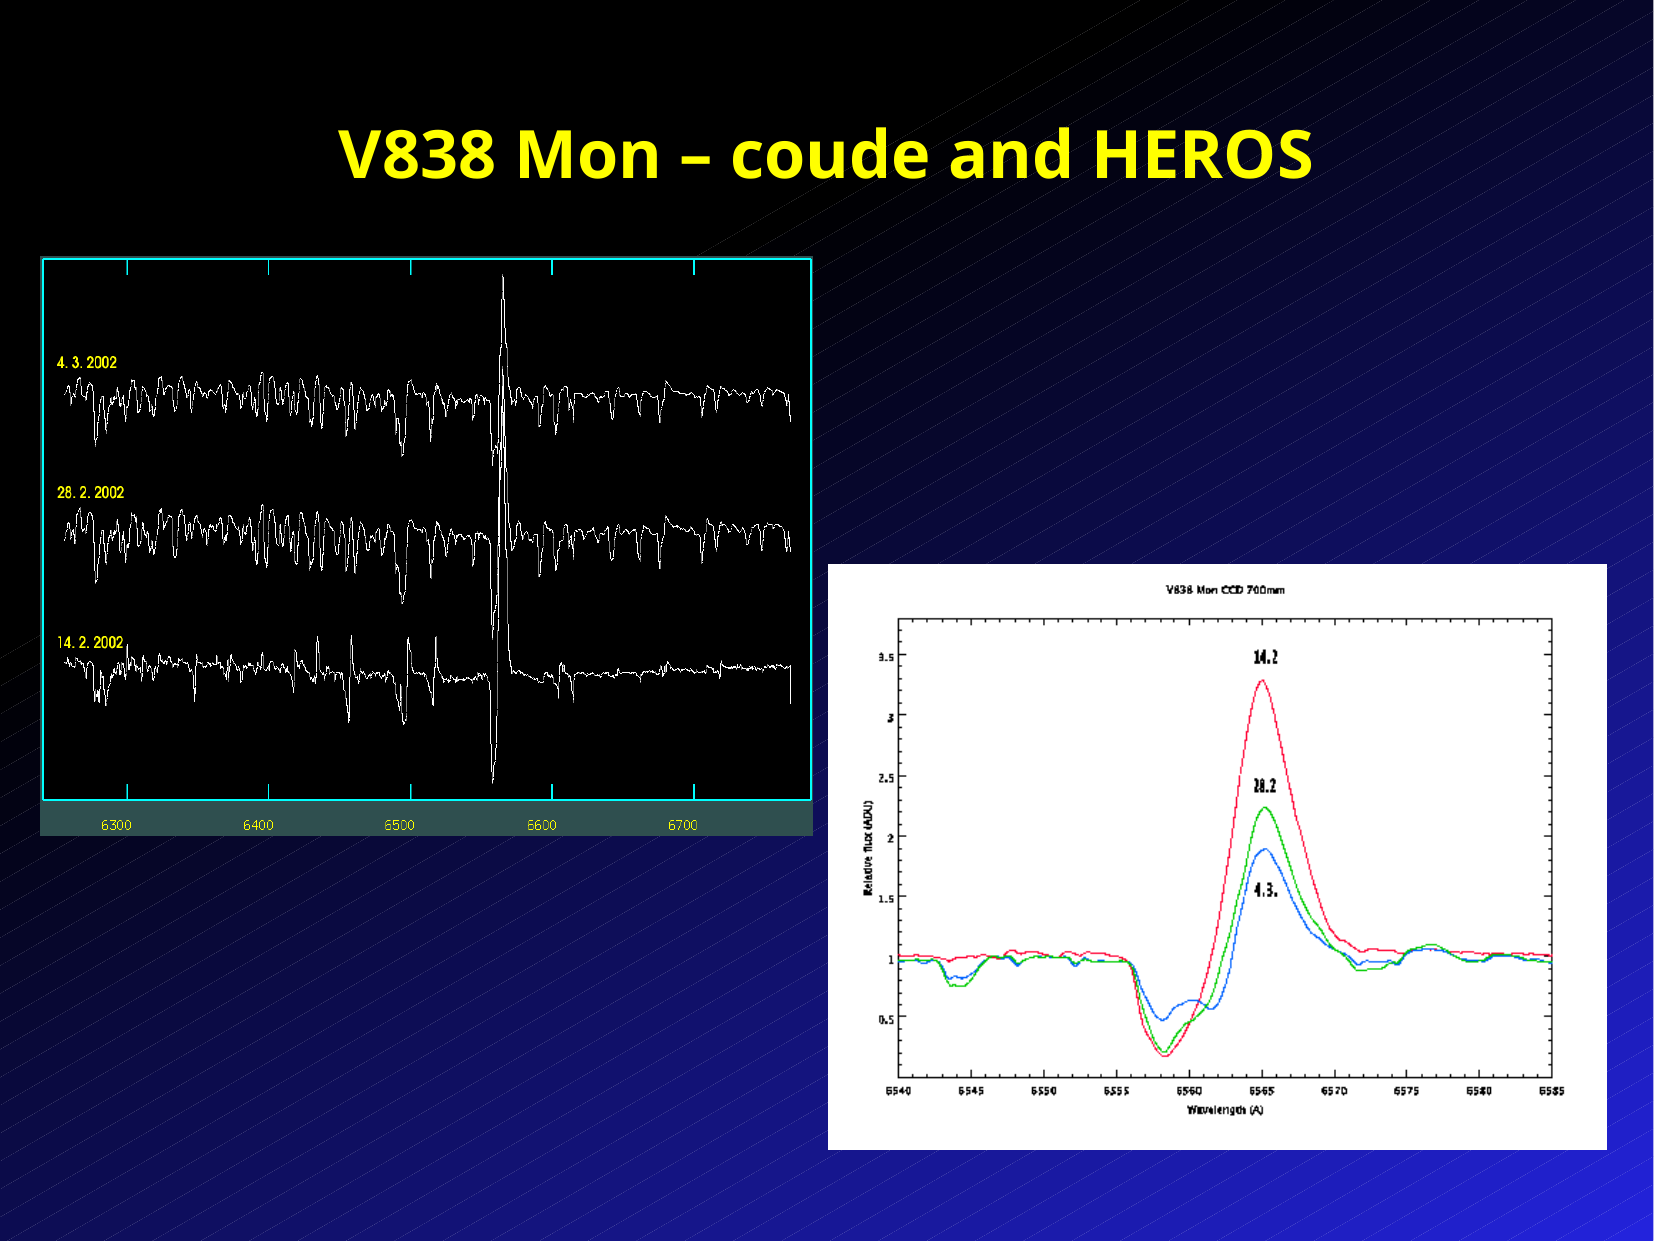

# V838 Mon – coude and HEROS